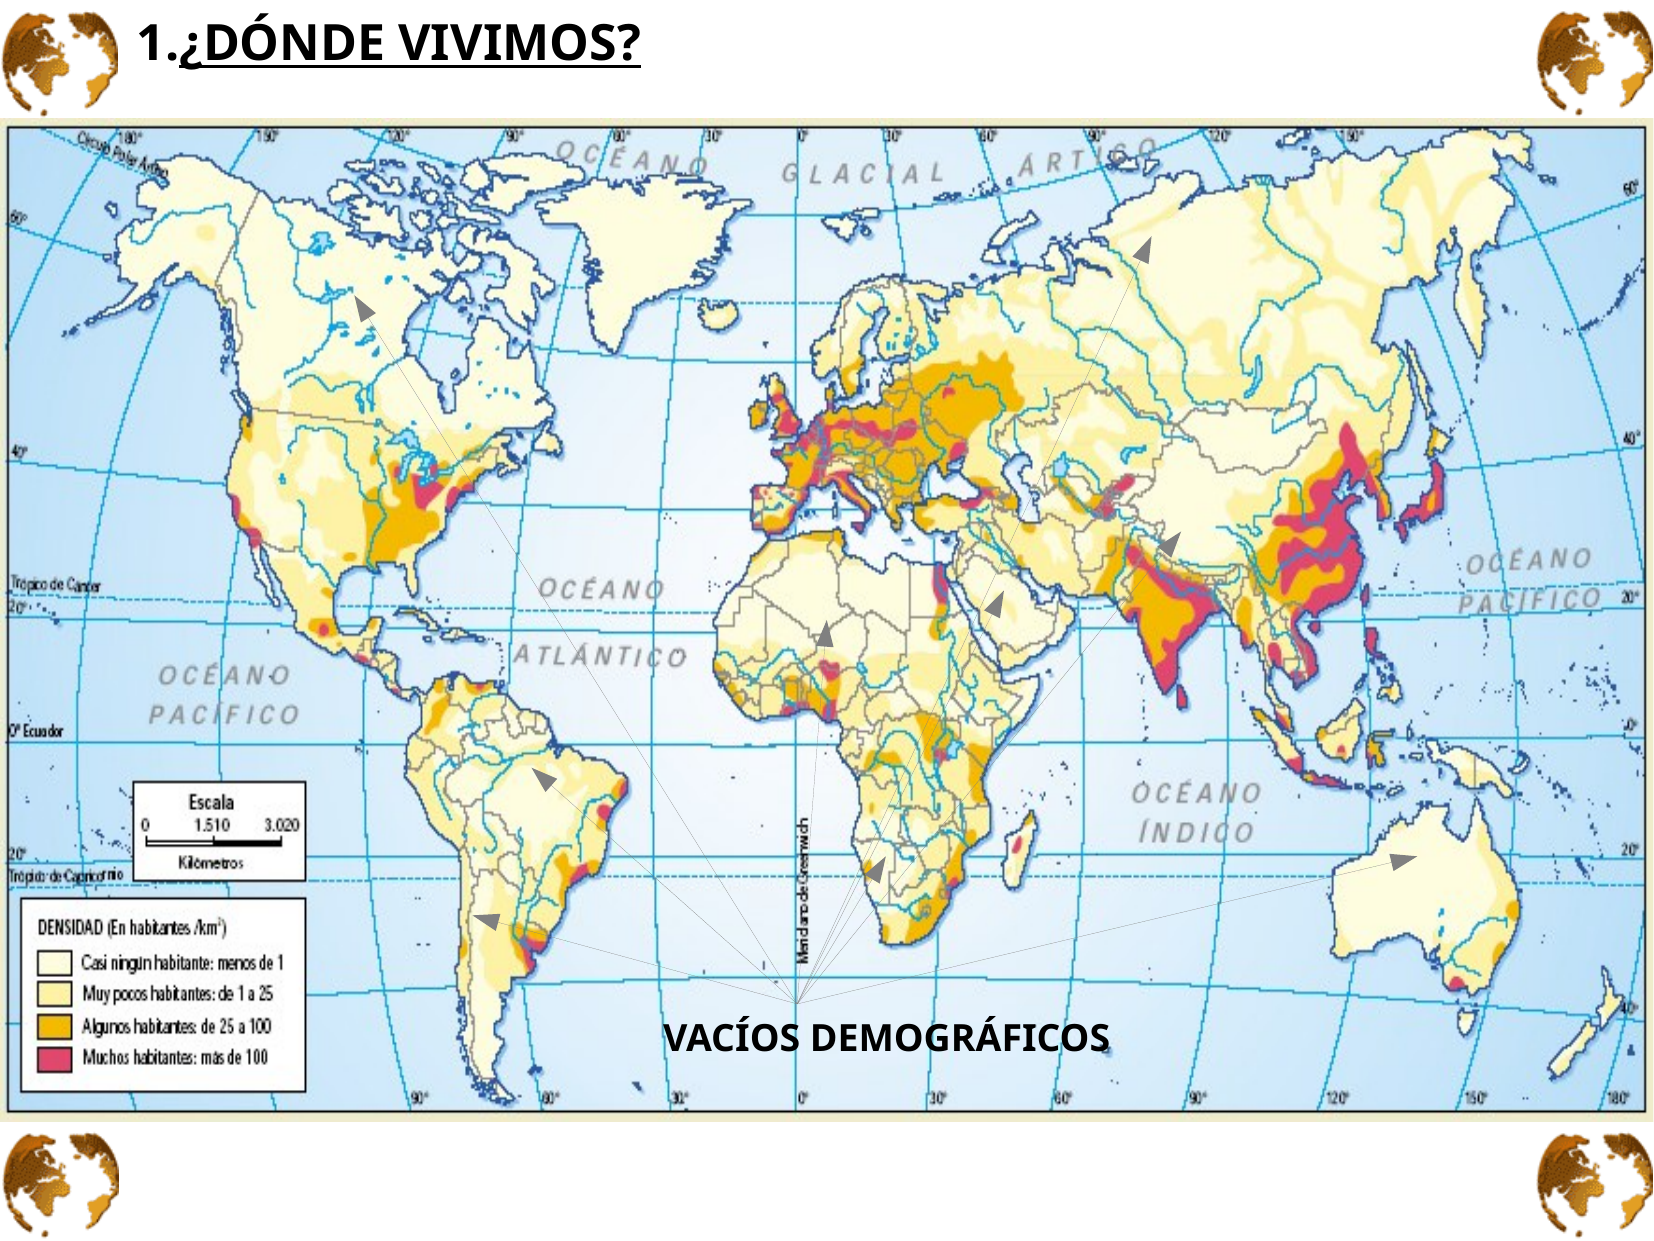

1.¿DÓNDE VIVIMOS?
ABUNDANCIA DE AGUA
CLIMAS TEMPLADOS
FÍSICOS
VALLES Y LLANURAS FÉRTILES
RECURSOS MINERALES Y ENERGÉTICOS
FACTORES
POBLAMIENTO ANTIGUO
ACTIVIDAD ECONÓMICA
HUMANOS
VACÍOS DEMOGRÁFICOS
REPOBLACIONES ARTIFICIALES